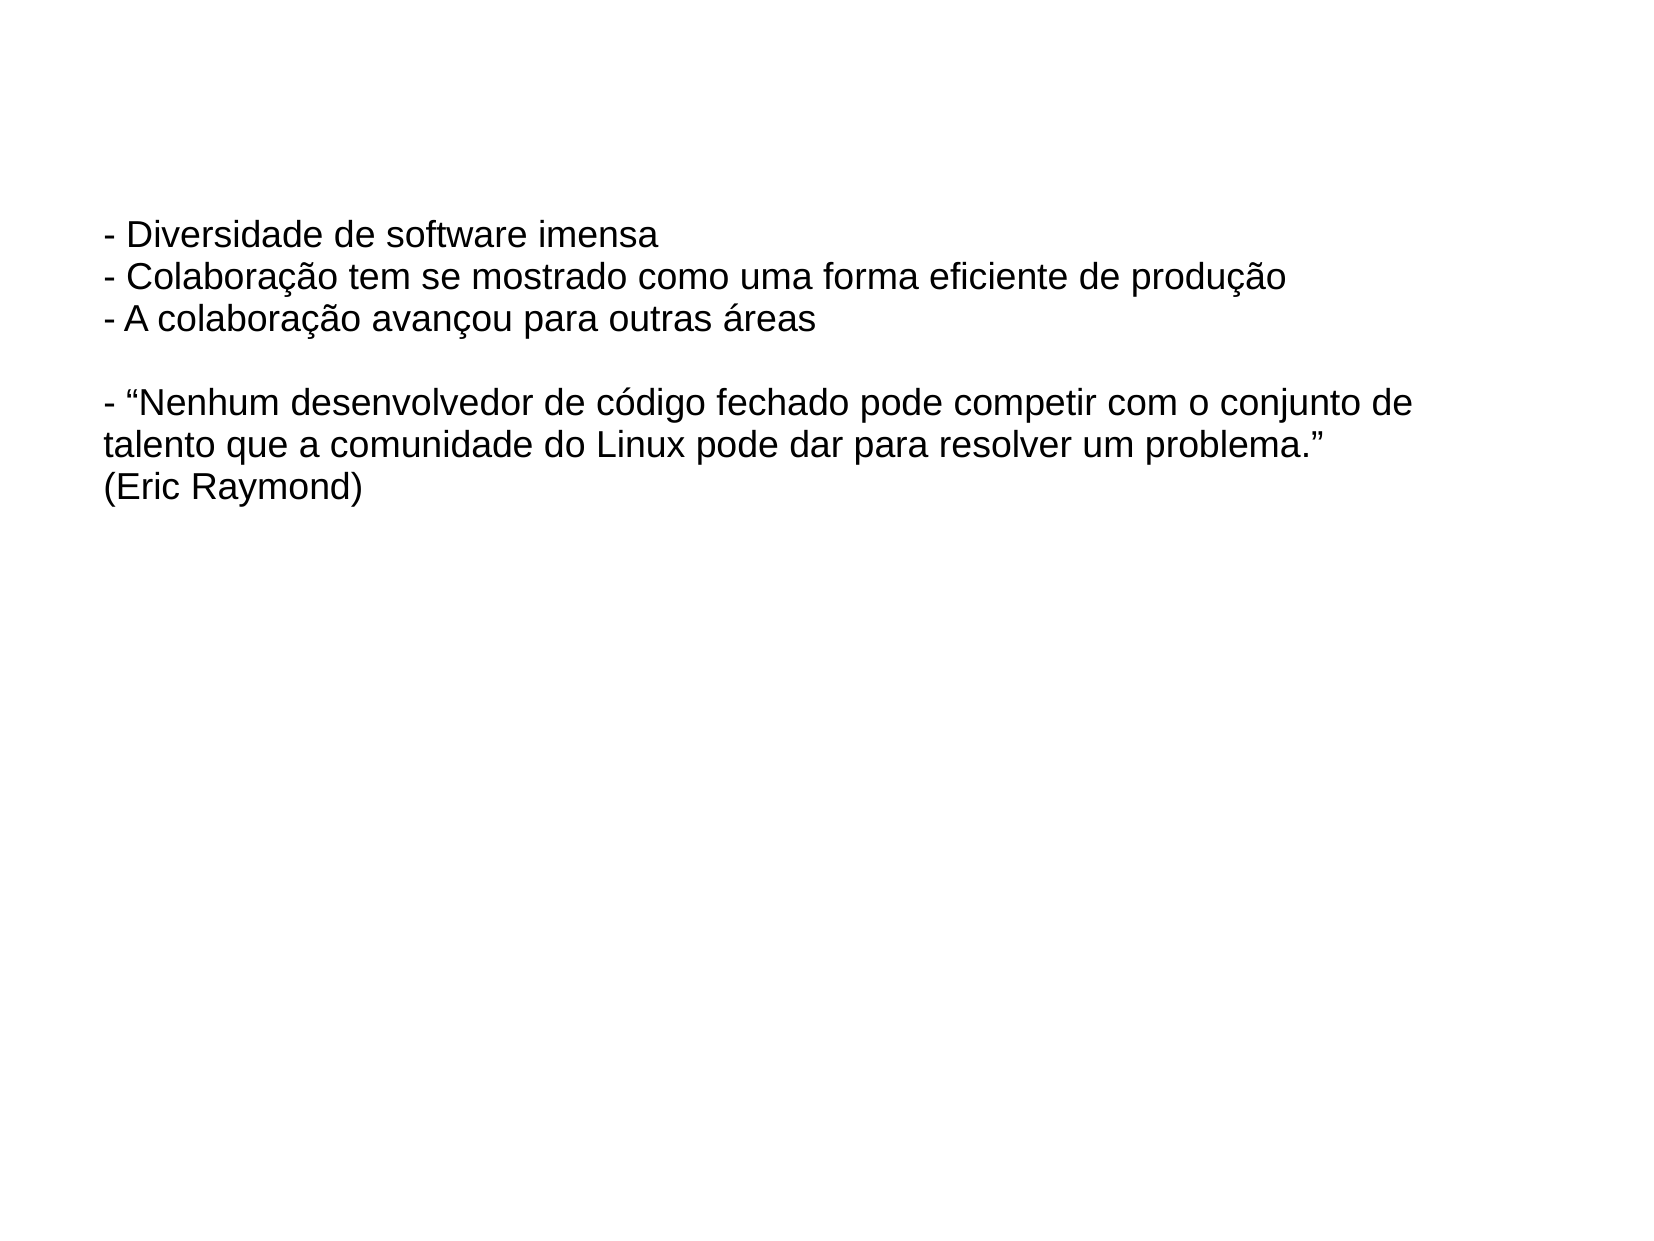

- Diversidade de software imensa
- Colaboração tem se mostrado como uma forma eficiente de produção
- A colaboração avançou para outras áreas
- “Nenhum desenvolvedor de código fechado pode competir com o conjunto de
talento que a comunidade do Linux pode dar para resolver um problema.”
(Eric Raymond)